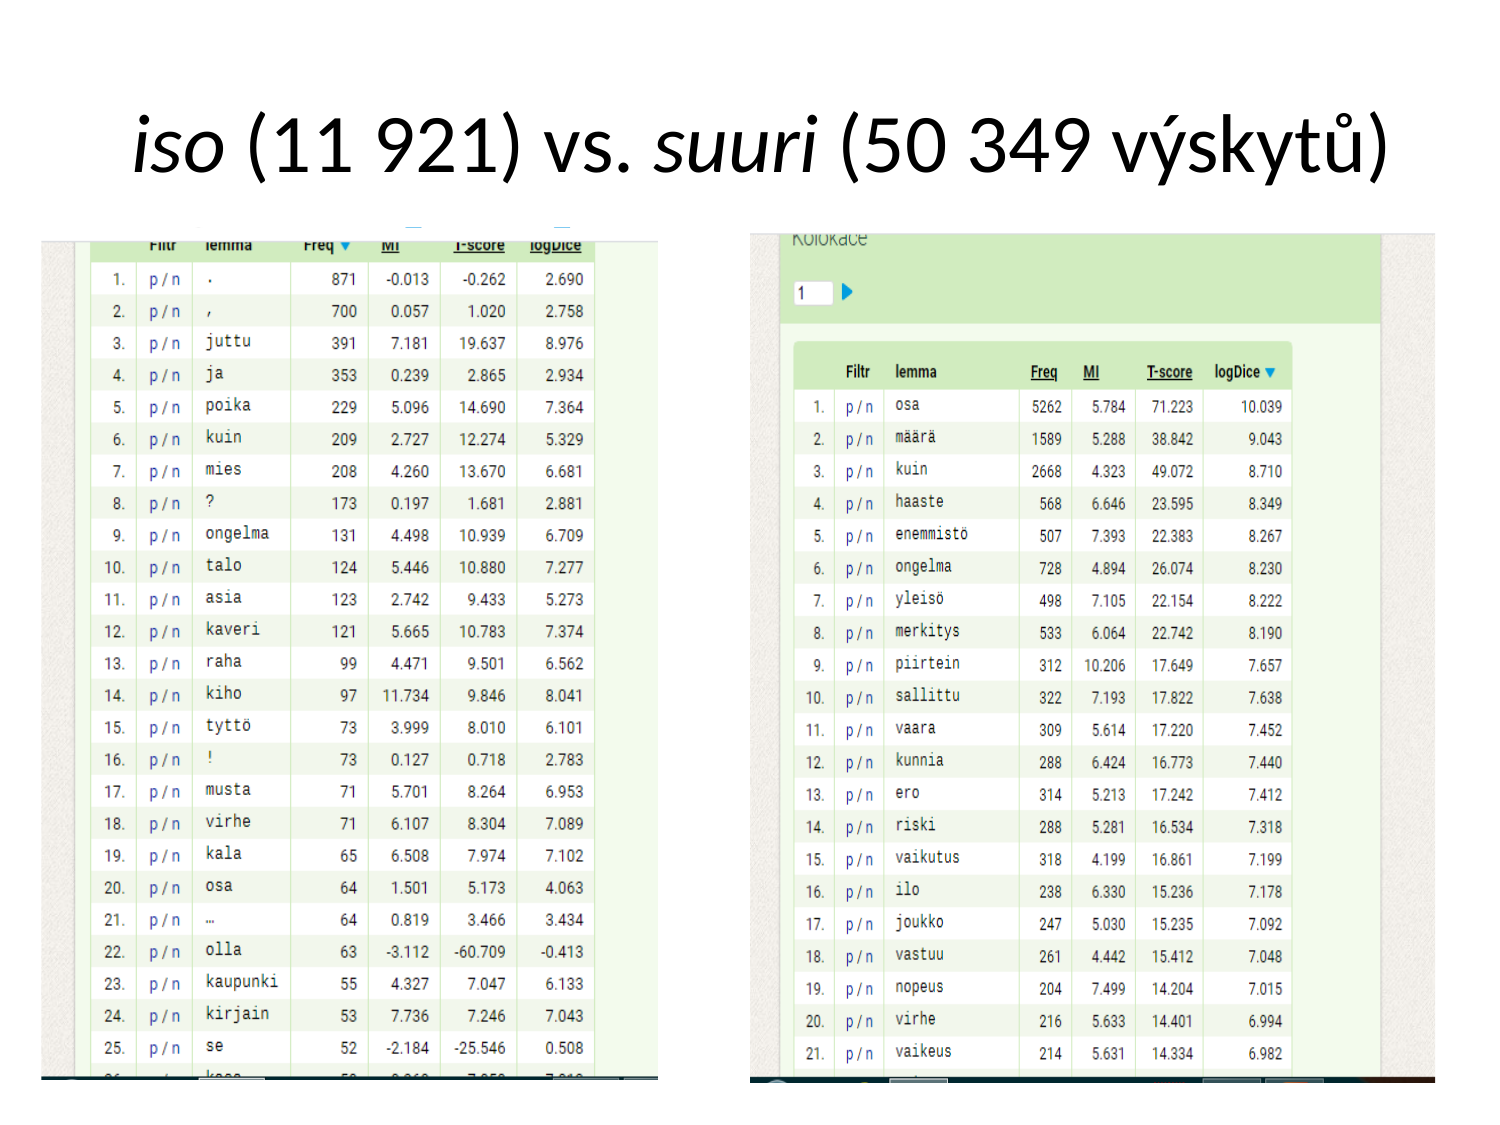

# iso (11 921) vs. suuri (50 349 výskytů)